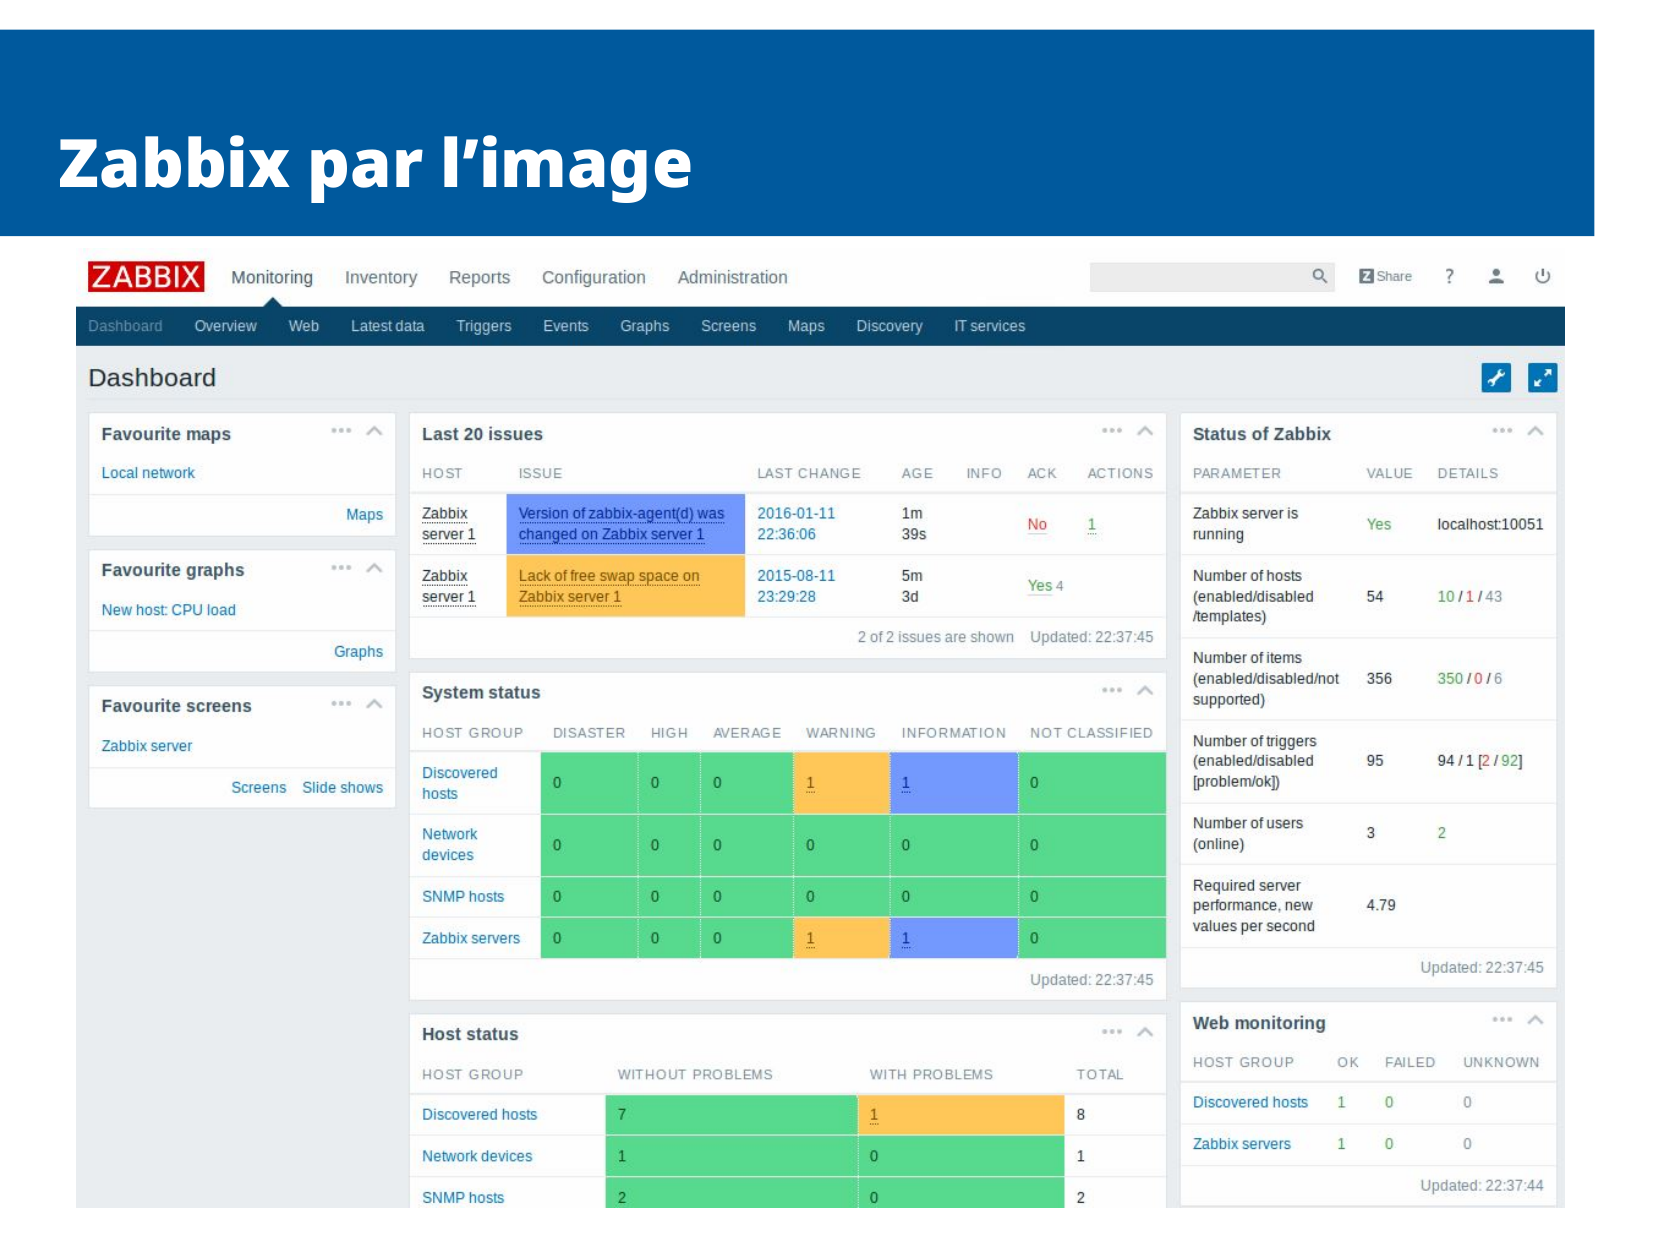

# Zabbix par l’image
63
blog.lrdf.fr - Licence CC-BY-NC-SA